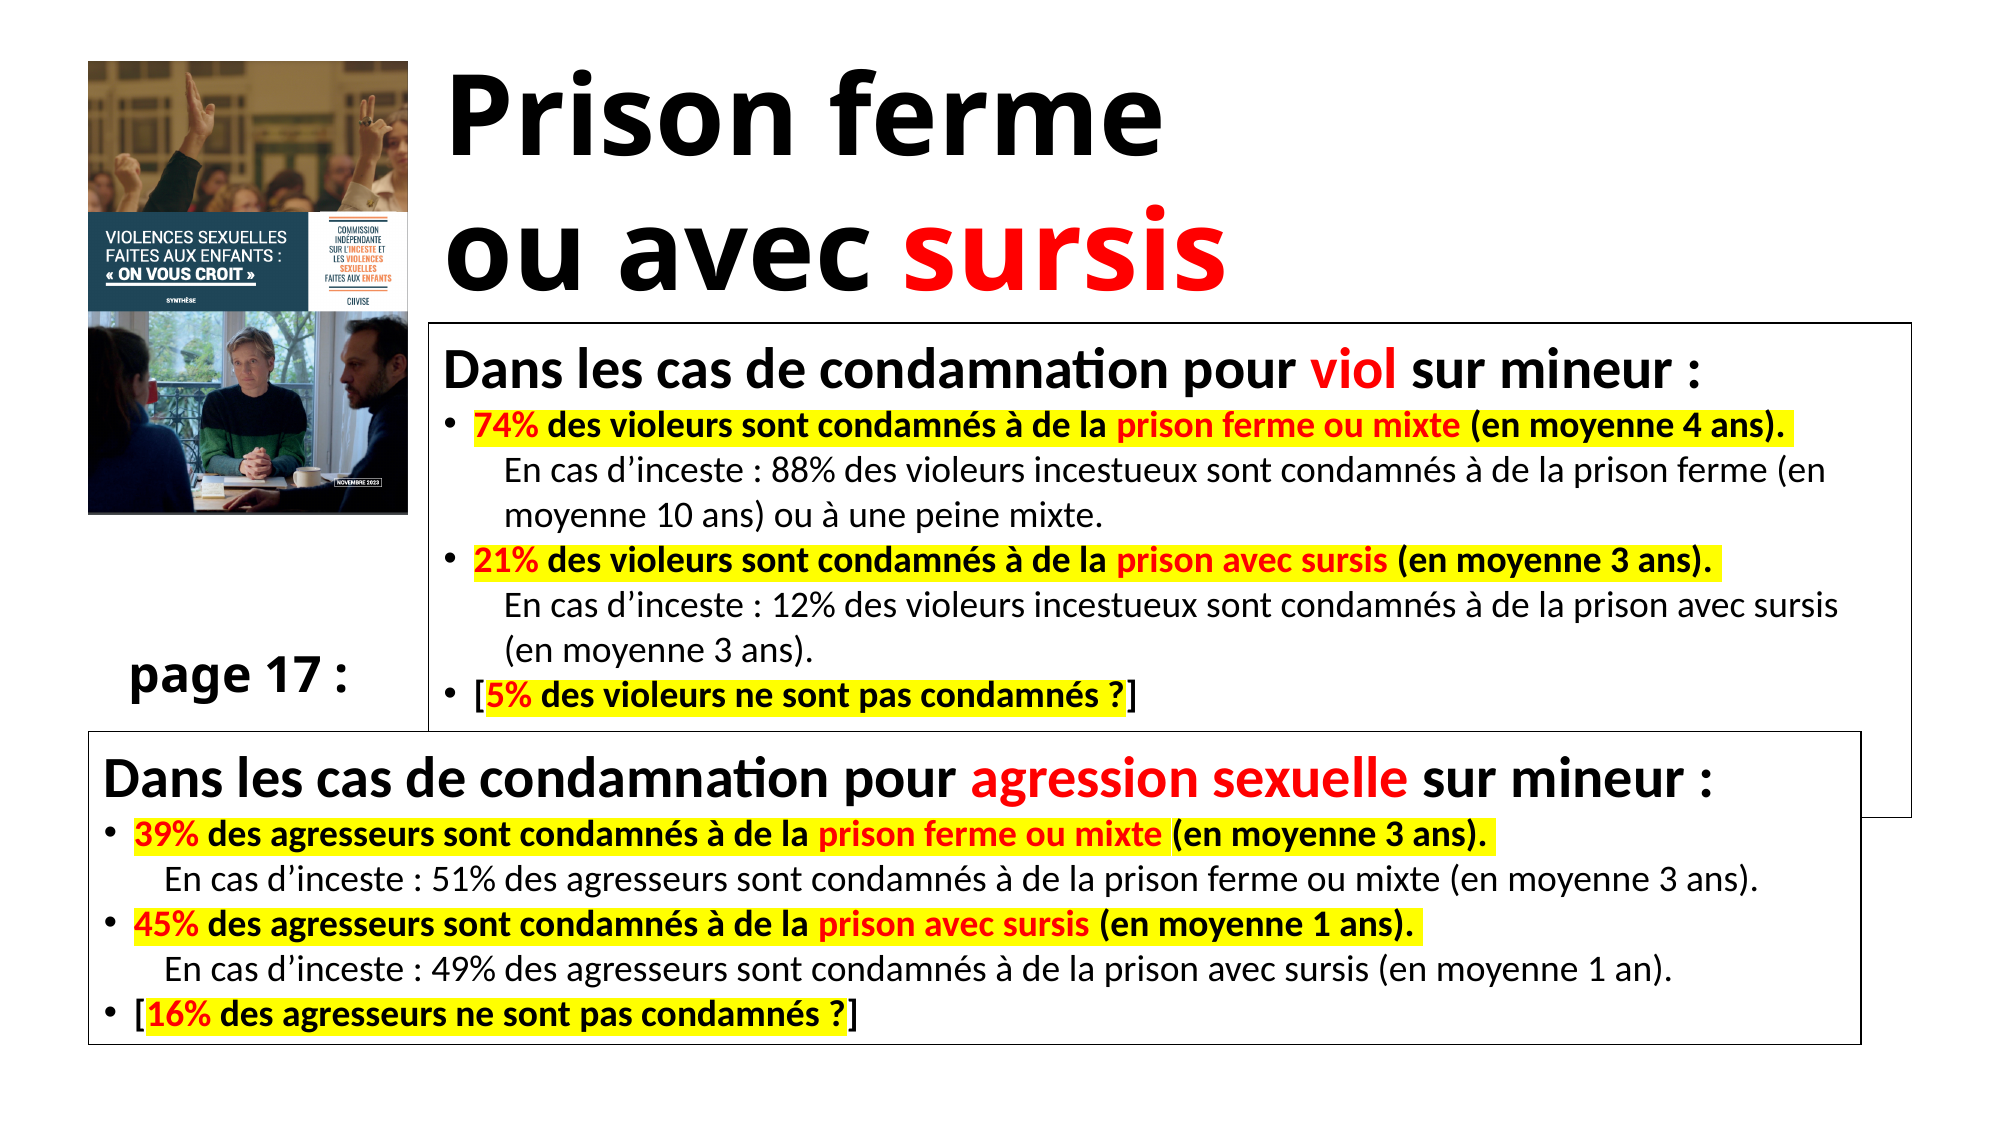

Prison ferme
ou avec sursis
Dans les cas de condamnation pour viol sur mineur :
74% des violeurs sont condamnés à de la prison ferme ou mixte (en moyenne 4 ans).
En cas d’inceste : 88% des violeurs incestueux sont condamnés à de la prison ferme (en moyenne 10 ans) ou à une peine mixte.
21% des violeurs sont condamnés à de la prison avec sursis (en moyenne 3 ans).
En cas d’inceste : 12% des violeurs incestueux sont condamnés à de la prison avec sursis (en moyenne 3 ans).
[5% des violeurs ne sont pas condamnés ?]
page 17 :
Dans les cas de condamnation pour agression sexuelle sur mineur :
39% des agresseurs sont condamnés à de la prison ferme ou mixte (en moyenne 3 ans).
En cas d’inceste : 51% des agresseurs sont condamnés à de la prison ferme ou mixte (en moyenne 3 ans).
45% des agresseurs sont condamnés à de la prison avec sursis (en moyenne 1 ans).
En cas d’inceste : 49% des agresseurs sont condamnés à de la prison avec sursis (en moyenne 1 an).
[16% des agresseurs ne sont pas condamnés ?]